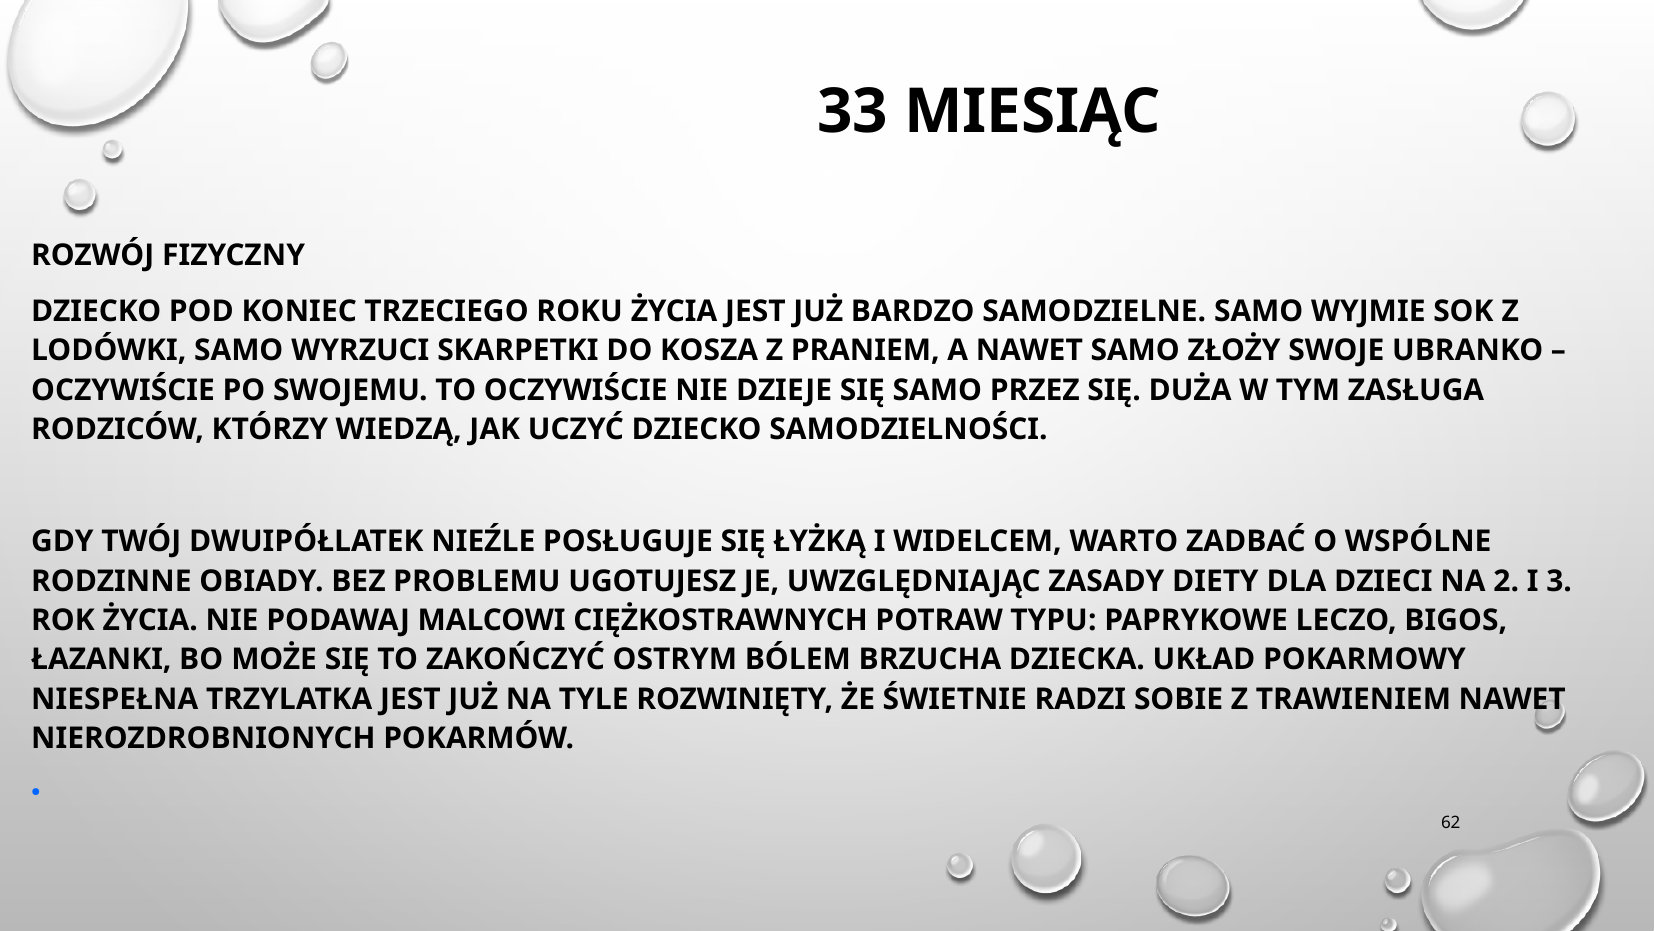

# 33 miesiąc
Rozwój fizyczny
Dziecko pod koniec trzeciego roku życia jest już bardzo samodzielne. Samo wyjmie sok z lodówki, samo wyrzuci skarpetki do kosza z praniem, a nawet samo złoży swoje ubranko – oczywiście po swojemu. To oczywiście nie dzieje się samo przez się. Duża w tym zasługa rodziców, którzy wiedzą, jak uczyć dziecko samodzielności.
Gdy twój dwuipółlatek nieźle posługuje się łyżką i widelcem, warto zadbać o wspólne rodzinne obiady. Bez problemu ugotujesz je, uwzględniając zasady diety dla dzieci na 2. i 3. rok życia. Nie podawaj malcowi ciężkostrawnych potraw typu: paprykowe leczo, bigos, łazanki, bo może się to zakończyć ostrym bólem brzucha dziecka. Układ pokarmowy niespełna trzylatka jest już na tyle rozwinięty, że świetnie radzi sobie z trawieniem nawet nierozdrobnionych pokarmów.
61